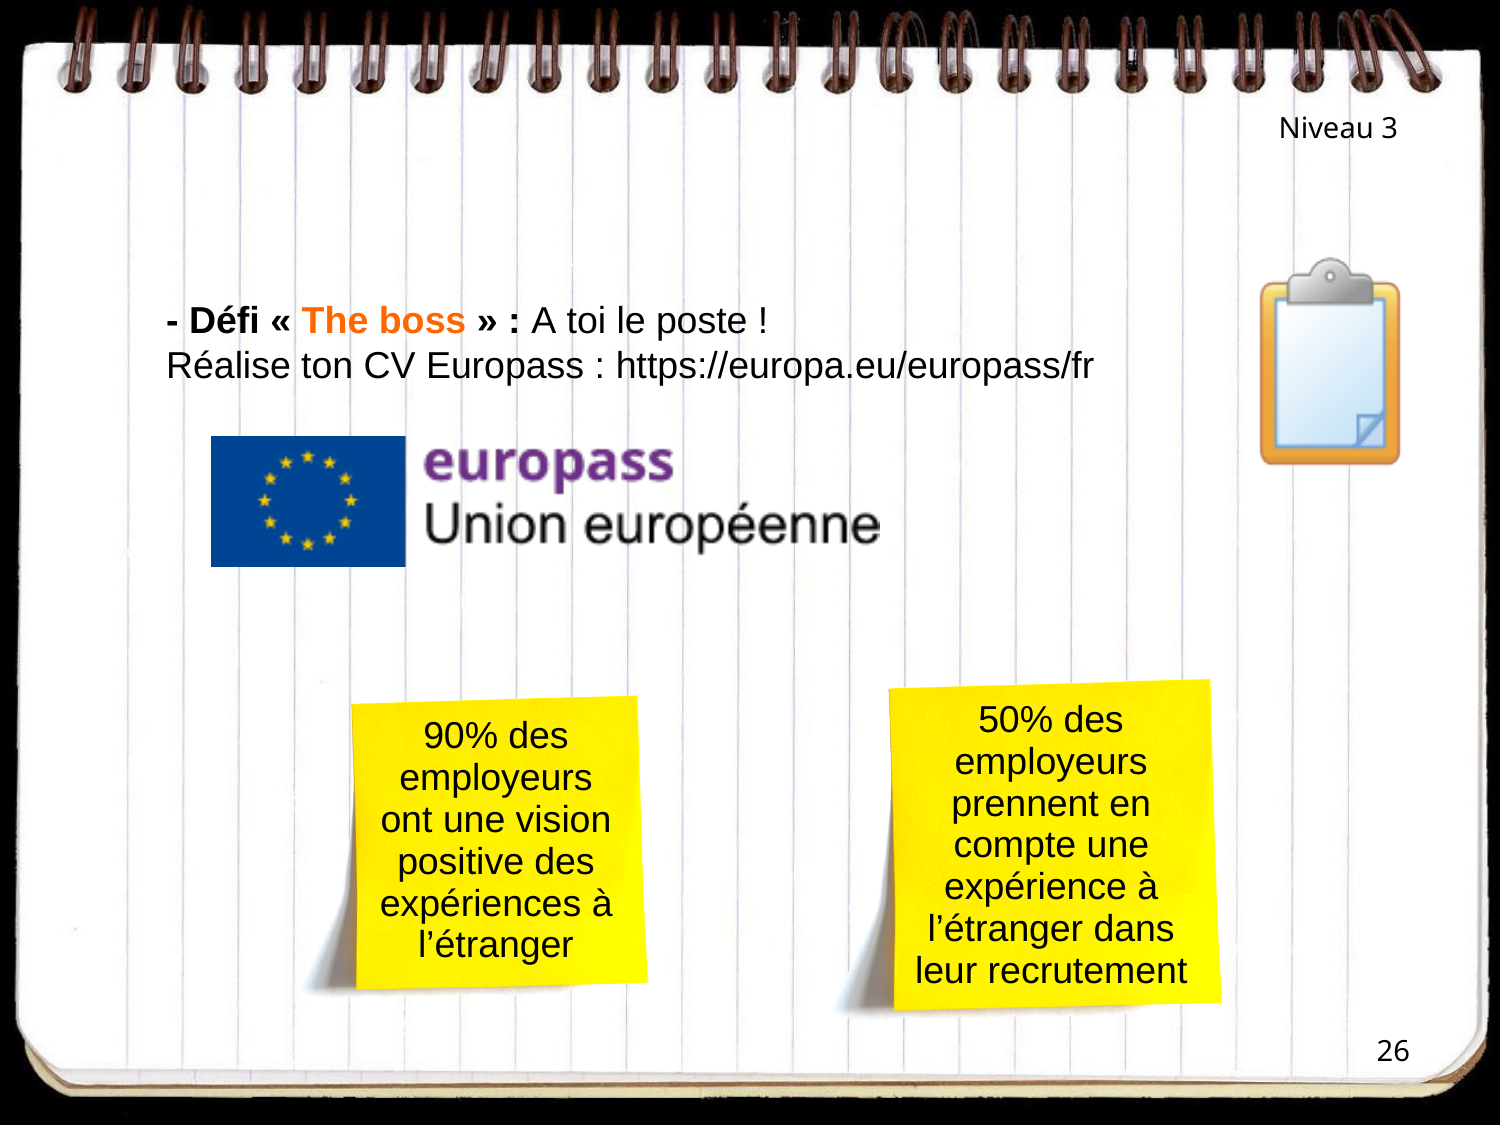

Niveau 3
- Défi « The boss » : A toi le poste !
Réalise ton CV Europass : https://europa.eu/europass/fr
50% des employeurs prennent en compte une expérience à l’étranger dans leur recrutement
90% des employeurs ont une vision positive des expériences à l’étranger